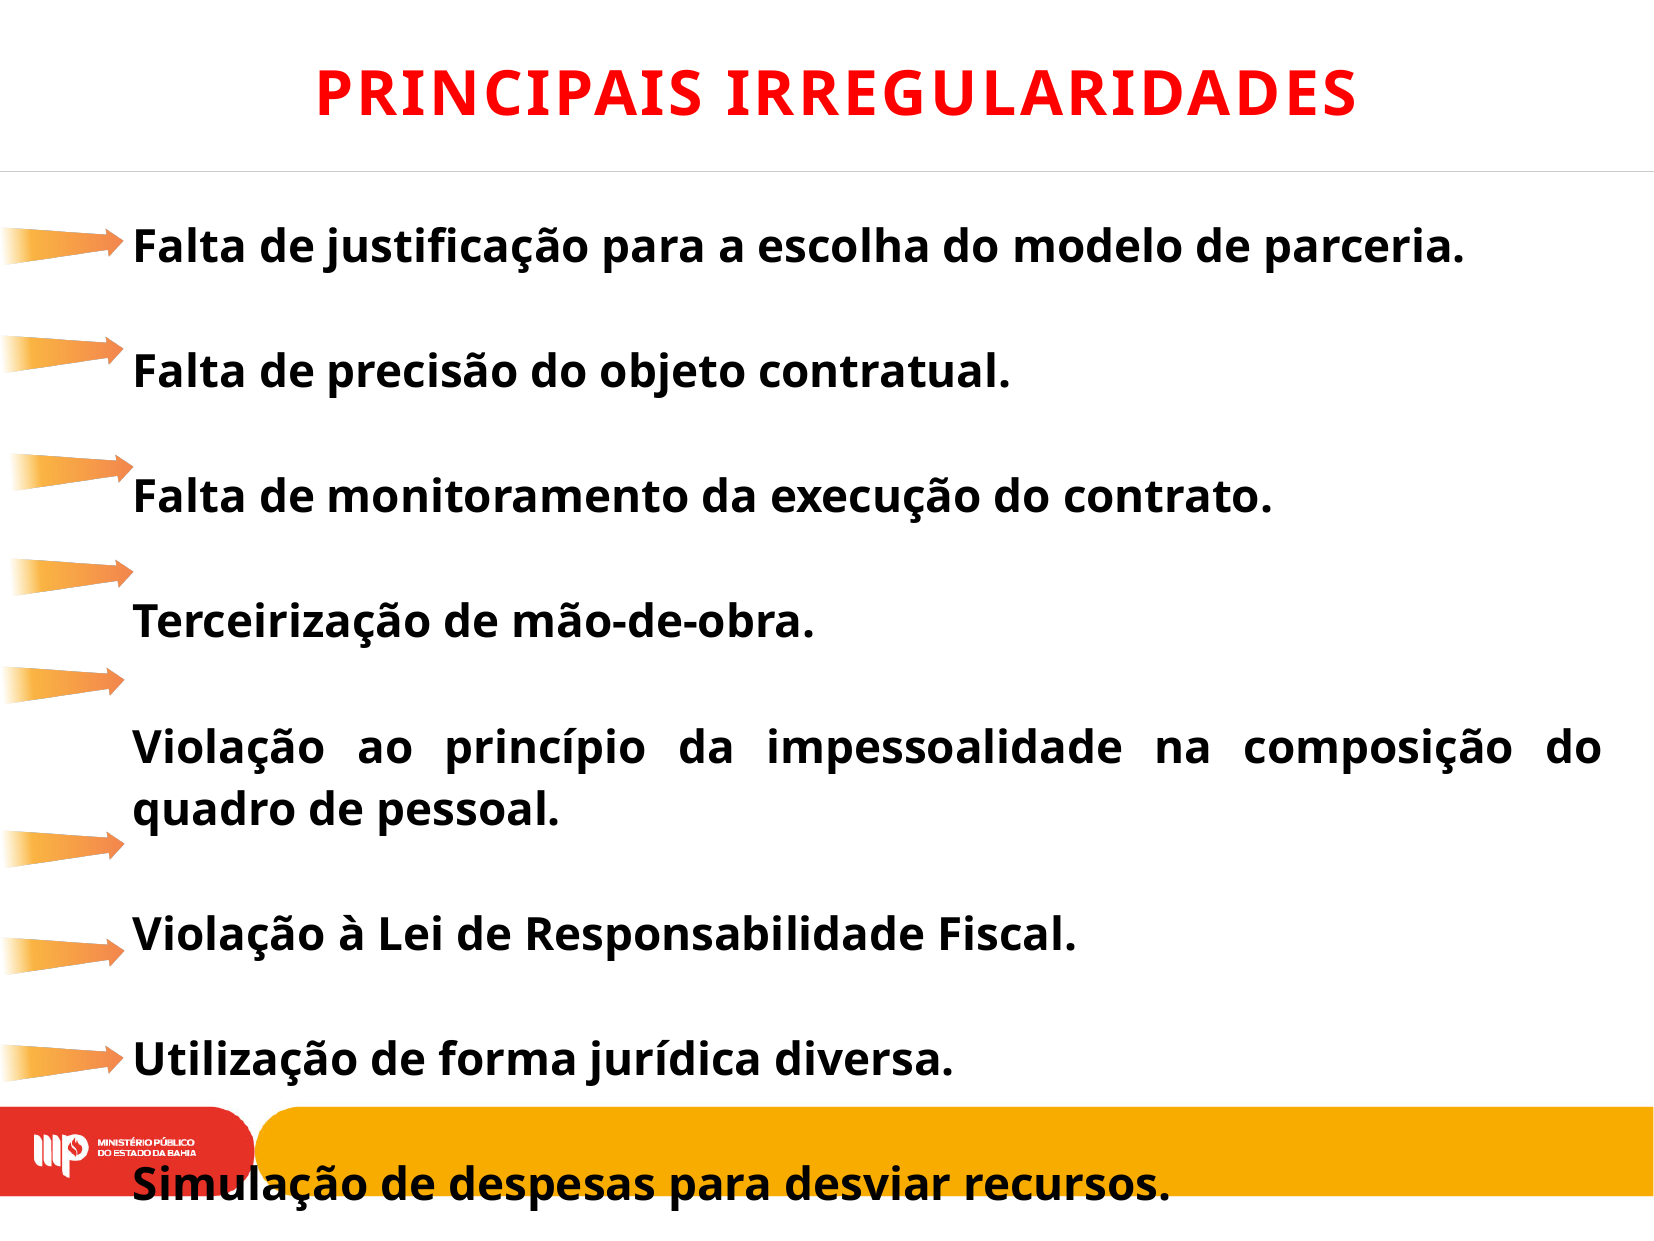

PRINCIPAIS IRREGULARIDADES
Falta de justificação para a escolha do modelo de parceria.
Falta de precisão do objeto contratual.
Falta de monitoramento da execução do contrato.
Terceirização de mão-de-obra.
Violação ao princípio da impessoalidade na composição do quadro de pessoal.
Violação à Lei de Responsabilidade Fiscal.
Utilização de forma jurídica diversa.
Simulação de despesas para desviar recursos.